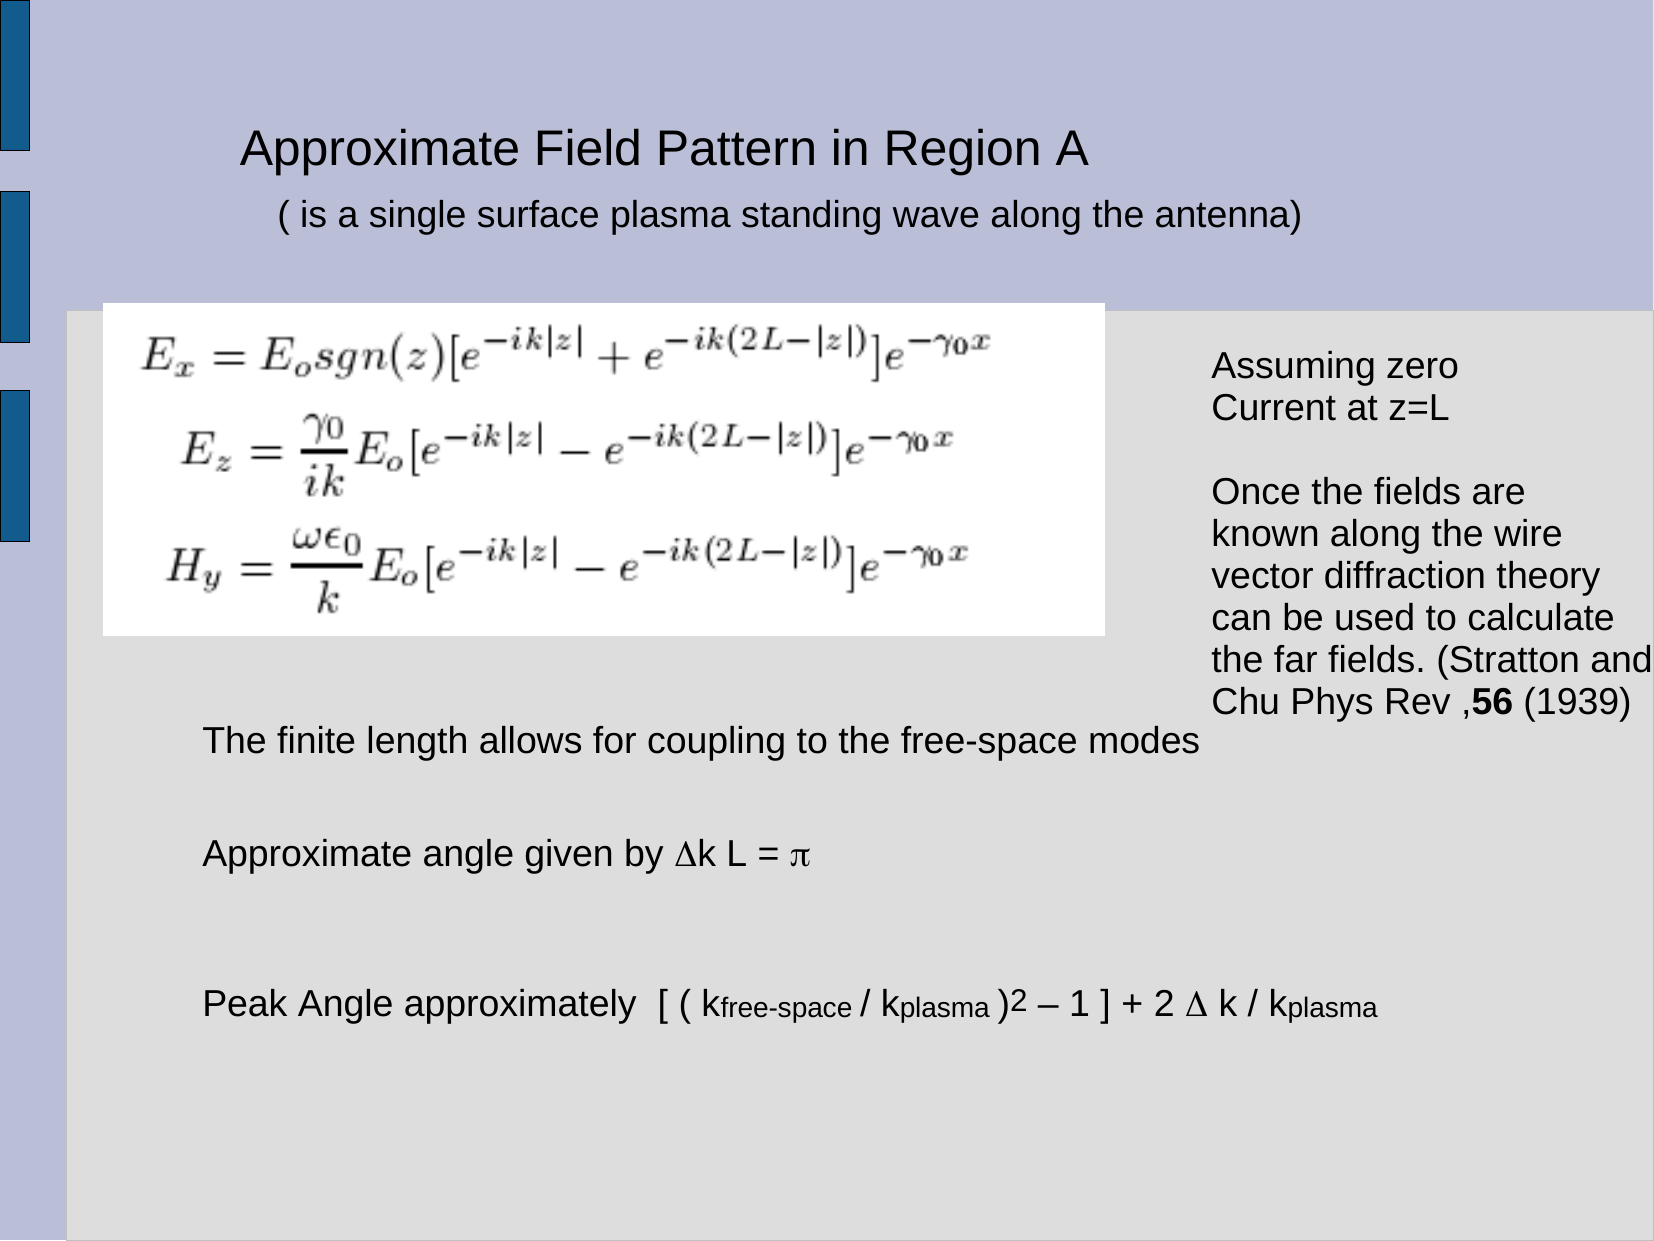

Approximate Field Pattern in Region A
( is a single surface plasma standing wave along the antenna)
Assuming zero
Current at z=L
Once the fields are
known along the wire
vector diffraction theory
can be used to calculate
the far fields. (Stratton and
Chu Phys Rev ,56 (1939)
The finite length allows for coupling to the free-space modes
Approximate angle given by Dk L = p
Peak Angle approximately [ ( kfree-space / kplasma )2 – 1 ] + 2 D k / kplasma